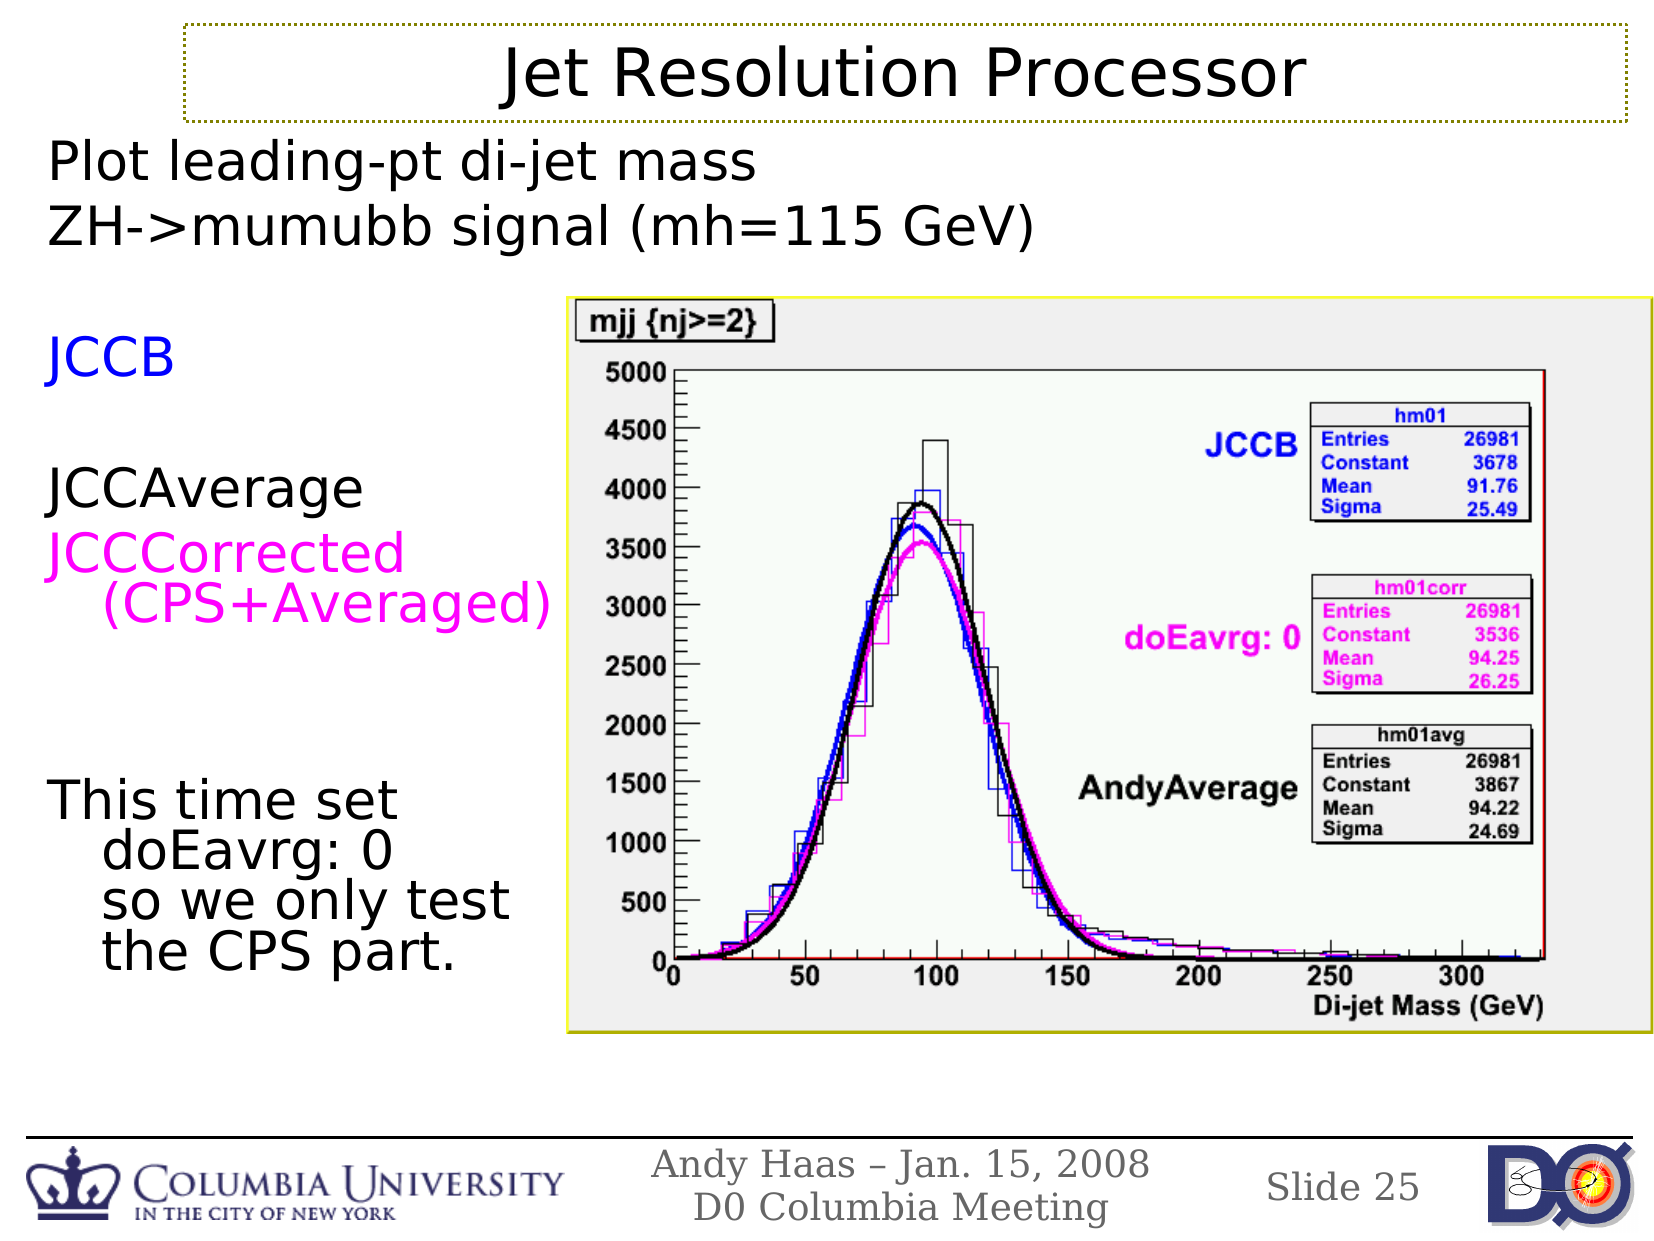

# Jet Resolution Processor
Plot leading-pt di-jet mass
ZH->mumubb signal (mh=115 GeV)
JCCB
JCCAverage
JCCCorrected
(CPS+Averaged)
This time set
doEavrg: 0
so we only test
the CPS part.